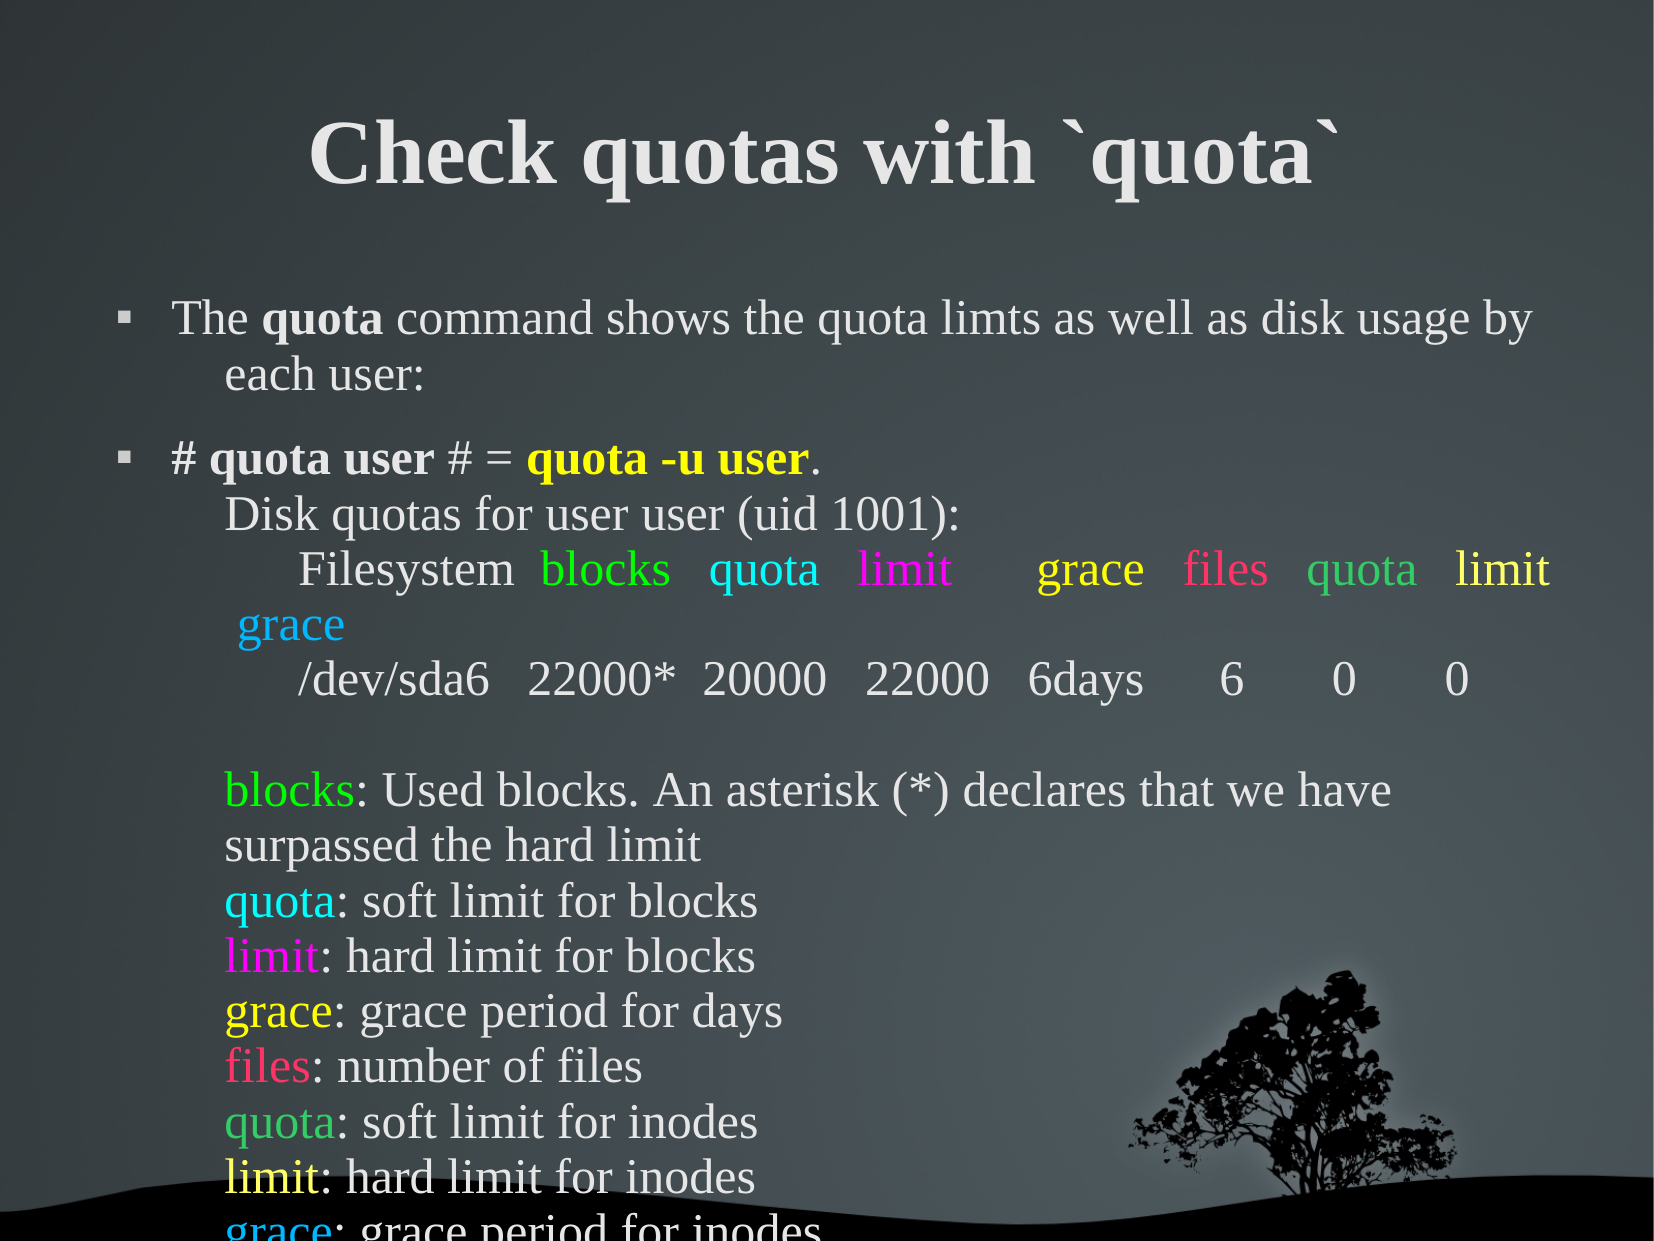

# Check quotas with `quota`
The quota command shows the quota limts as well as disk usage by each user:
# quota user # = quota -u user. Disk quotas for user user (uid 1001): Filesystem blocks quota limit 	grace files quota limit grace /dev/sda6 22000* 20000 22000 6days 6 0 0 blocks: Used blocks. An asterisk (*) declares that we have surpassed the hard limit quota: soft limit for blocks limit: hard limit for blocks grace: grace period for days files: number of files quota: soft limit for inodes limit: hard limit for inodes grace: grace period for inodes